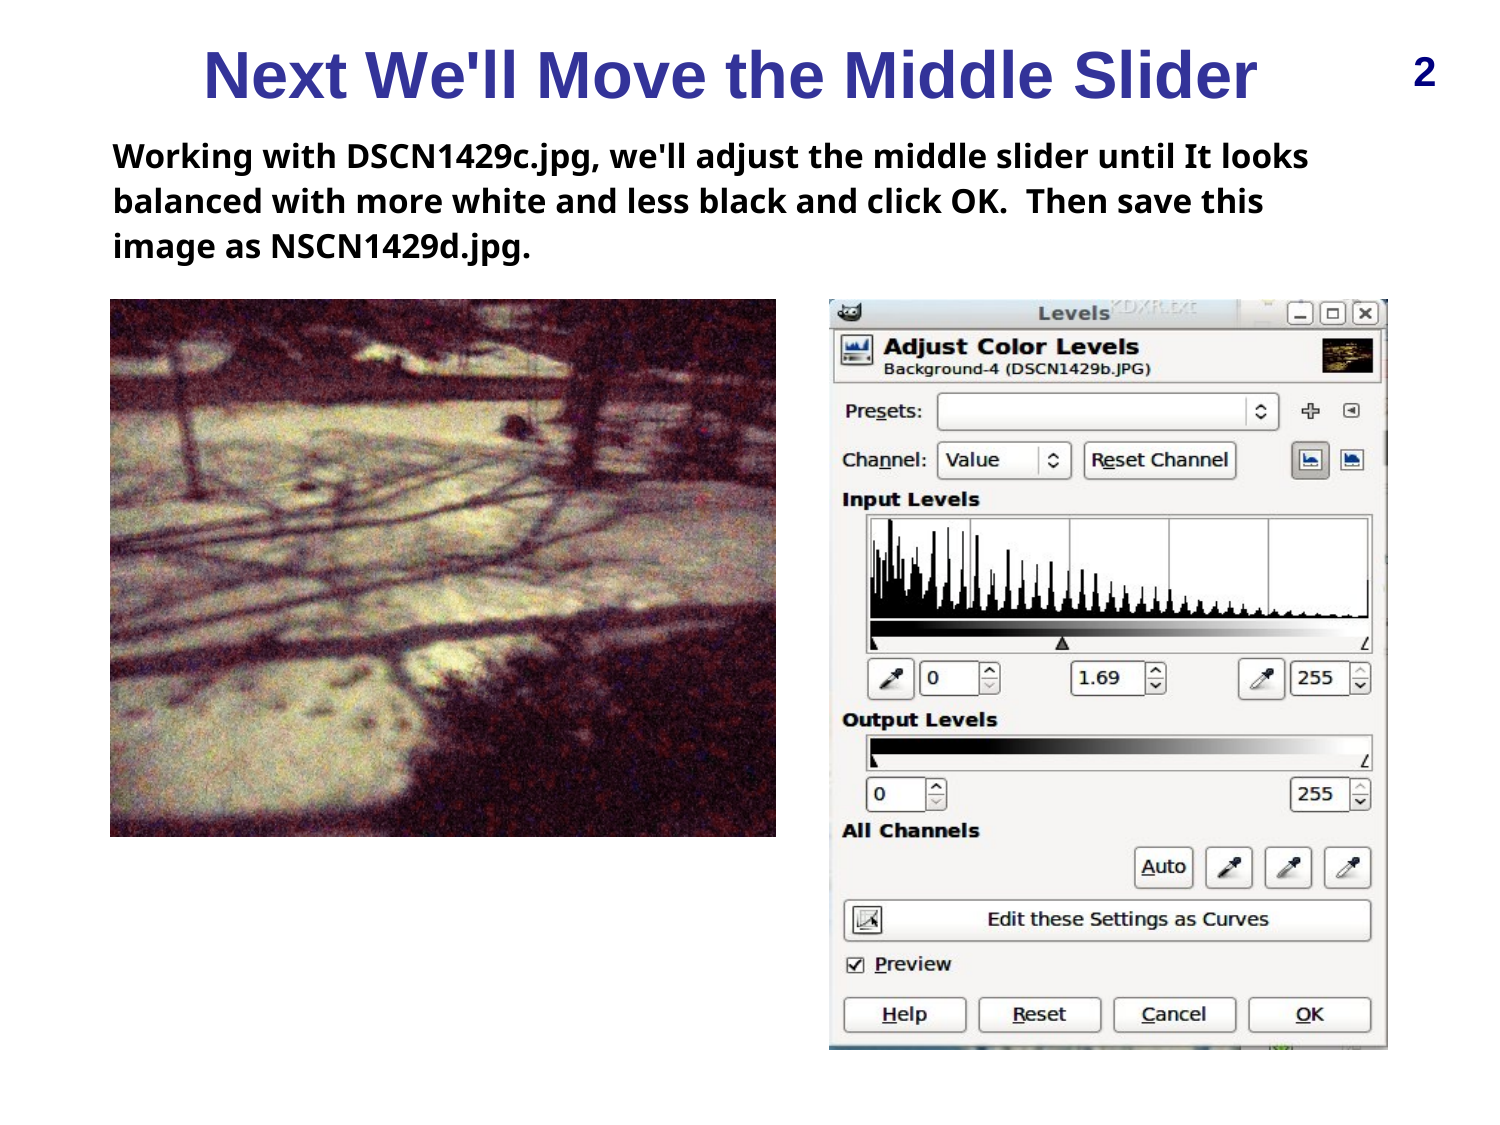

2
# Next We'll Move the Middle Slider
Working with DSCN1429c.jpg, we'll adjust the middle slider until It looks balanced with more white and less black and click OK. Then save this image as NSCN1429d.jpg.